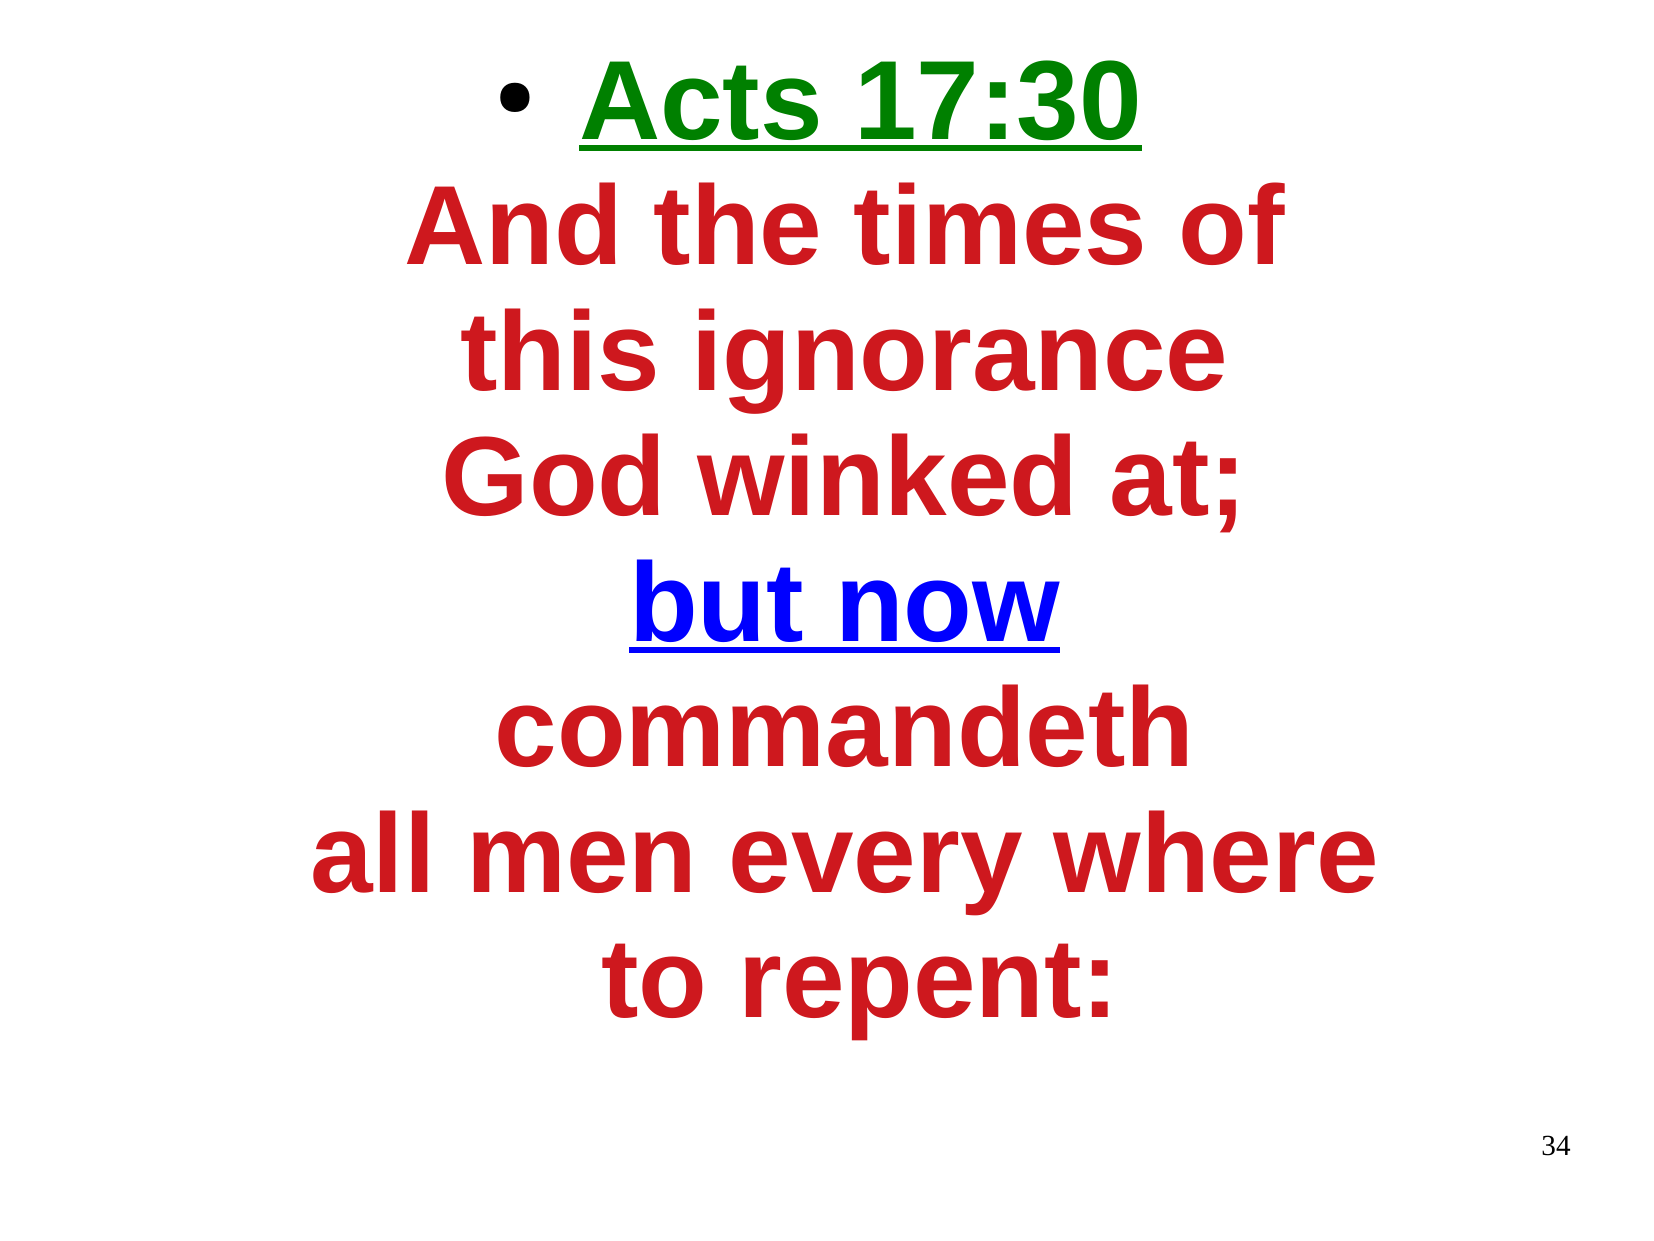

# Acts 17:30 And the times of this ignorance God winked at; but now commandeth all men every where to repent:
34